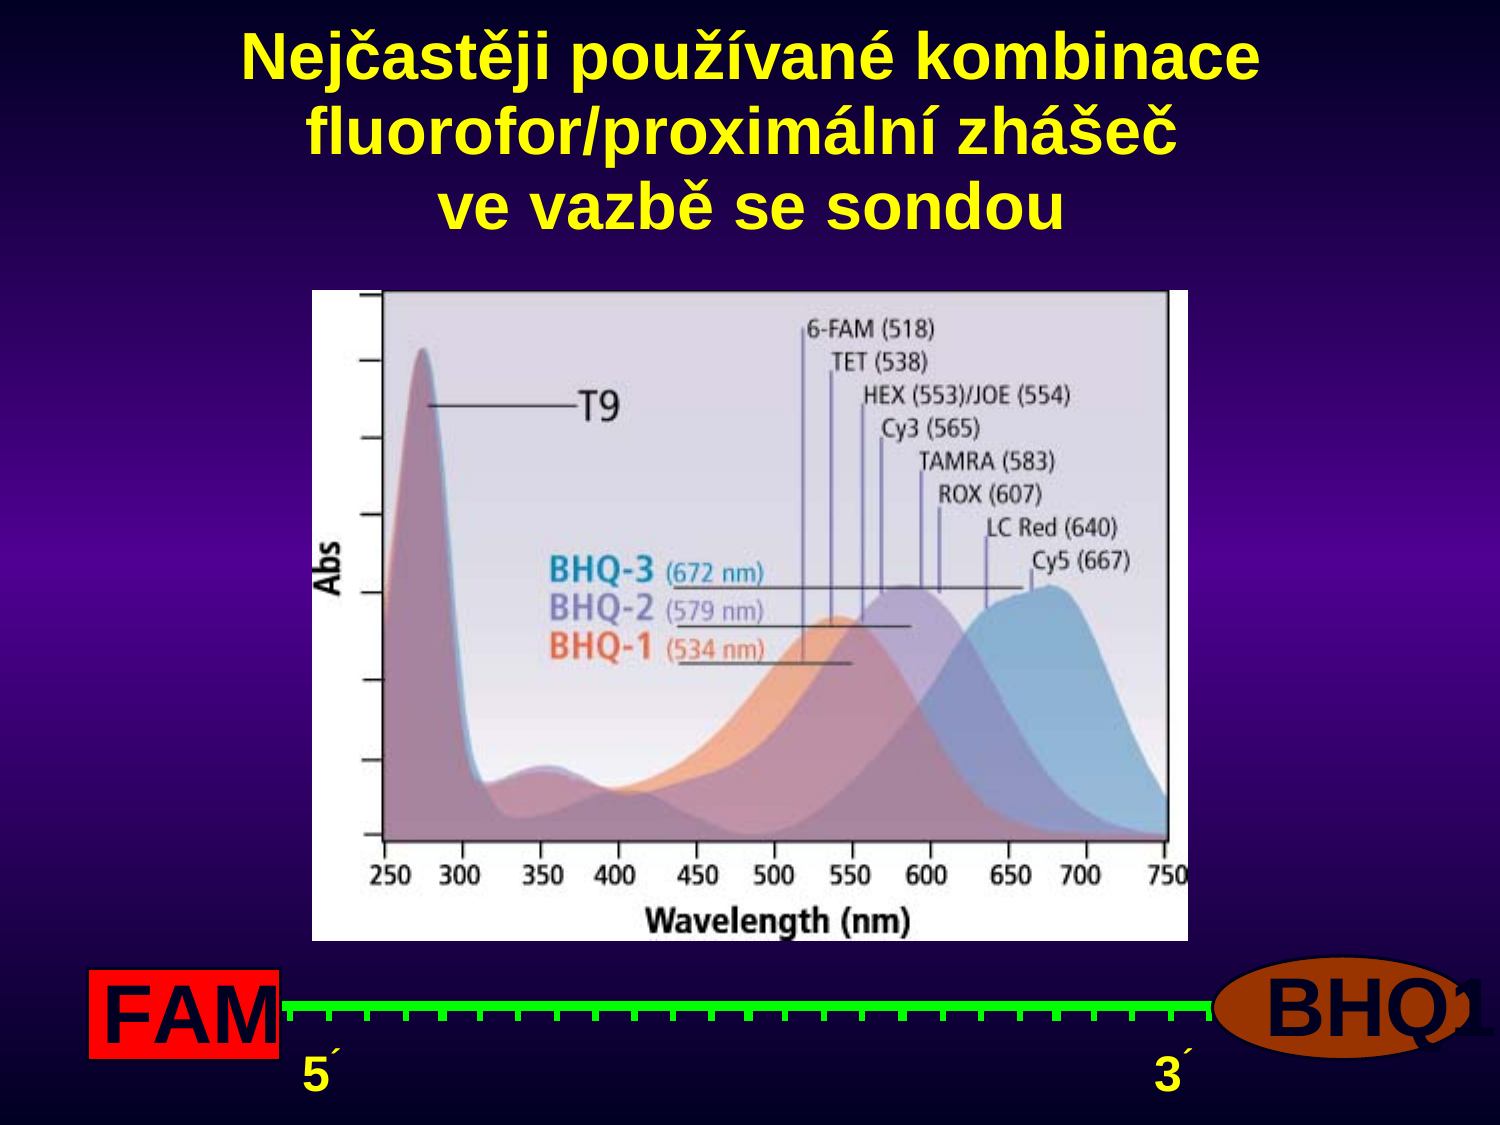

# Nejčastěji používané kombinace fluorofor/proximální zhášeč ve vazbě se sondou
BHQ1
FAM
5´
3´